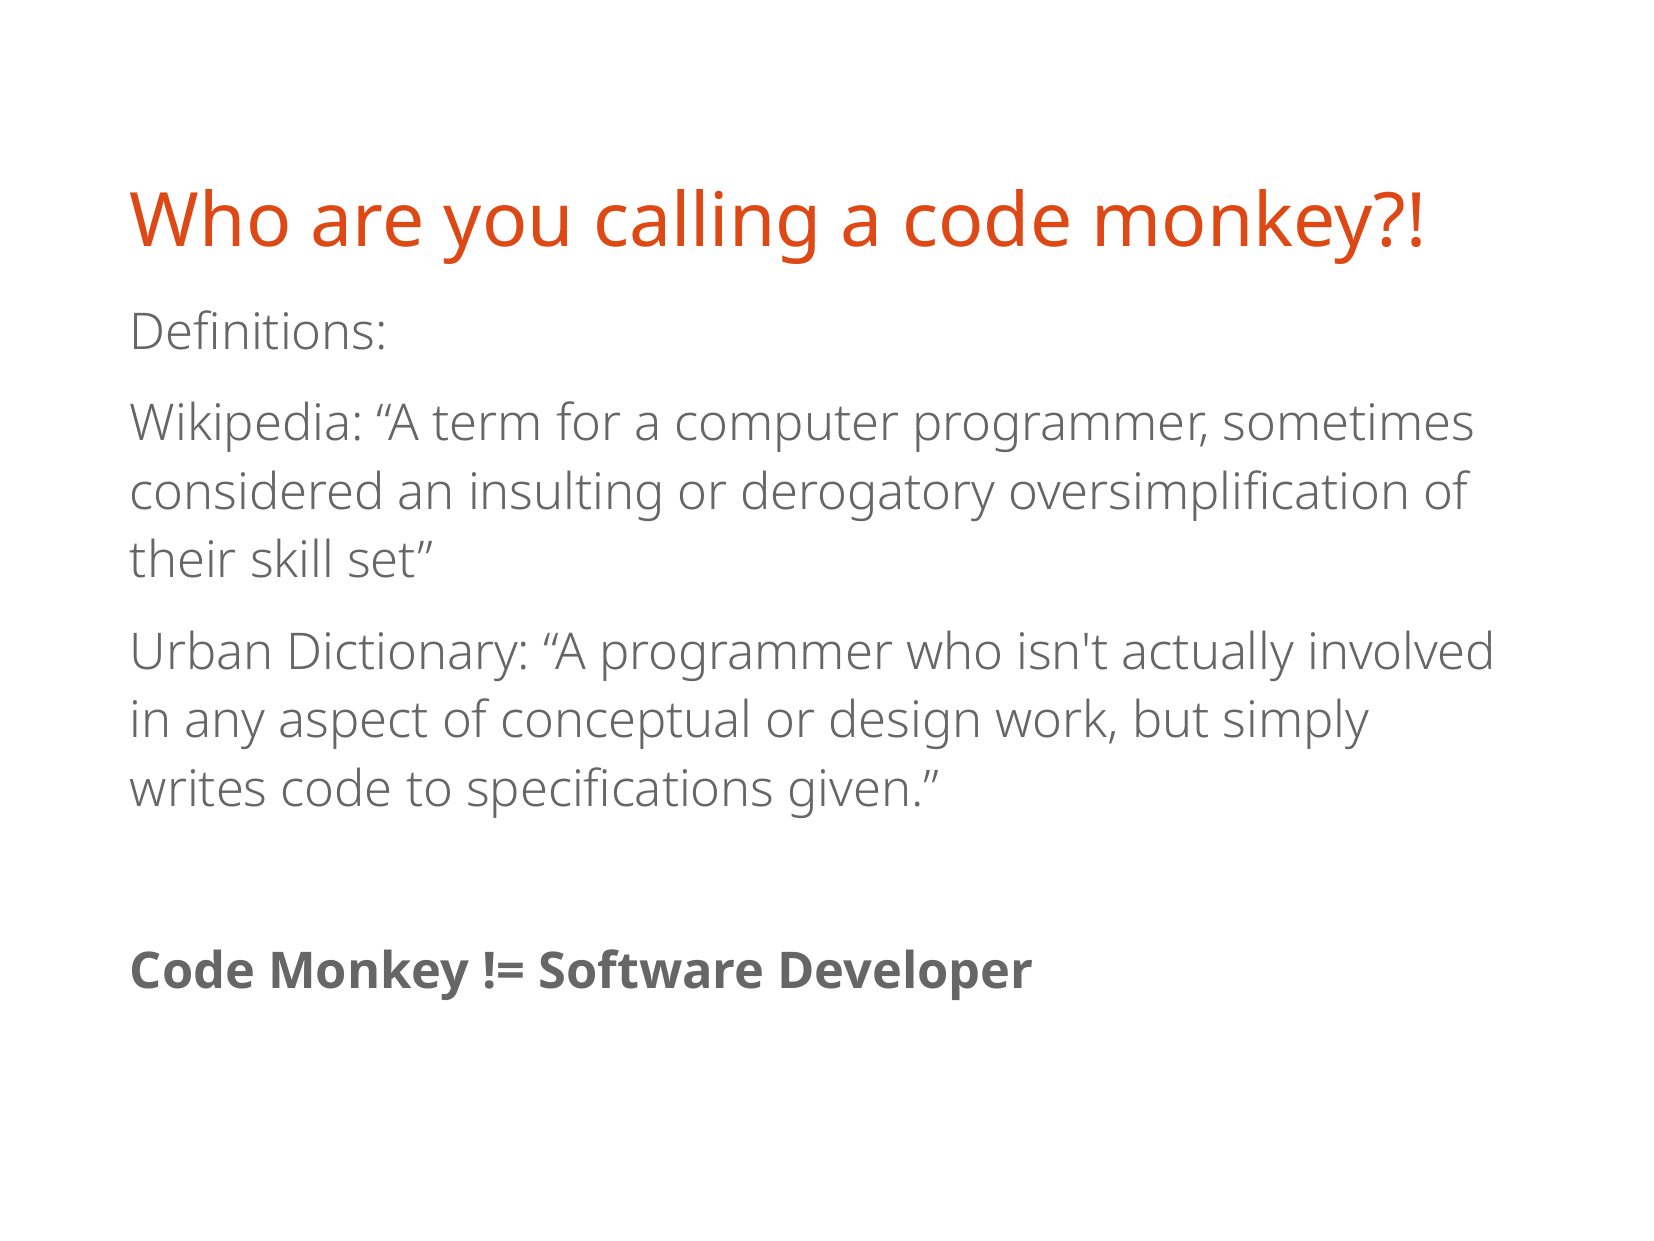

# Who are you calling a code monkey?!
Definitions:
Wikipedia: “A term for a computer programmer, sometimes considered an insulting or derogatory oversimplification of their skill set”
Urban Dictionary: “A programmer who isn't actually involved in any aspect of conceptual or design work, but simply writes code to specifications given.”
Code Monkey != Software Developer